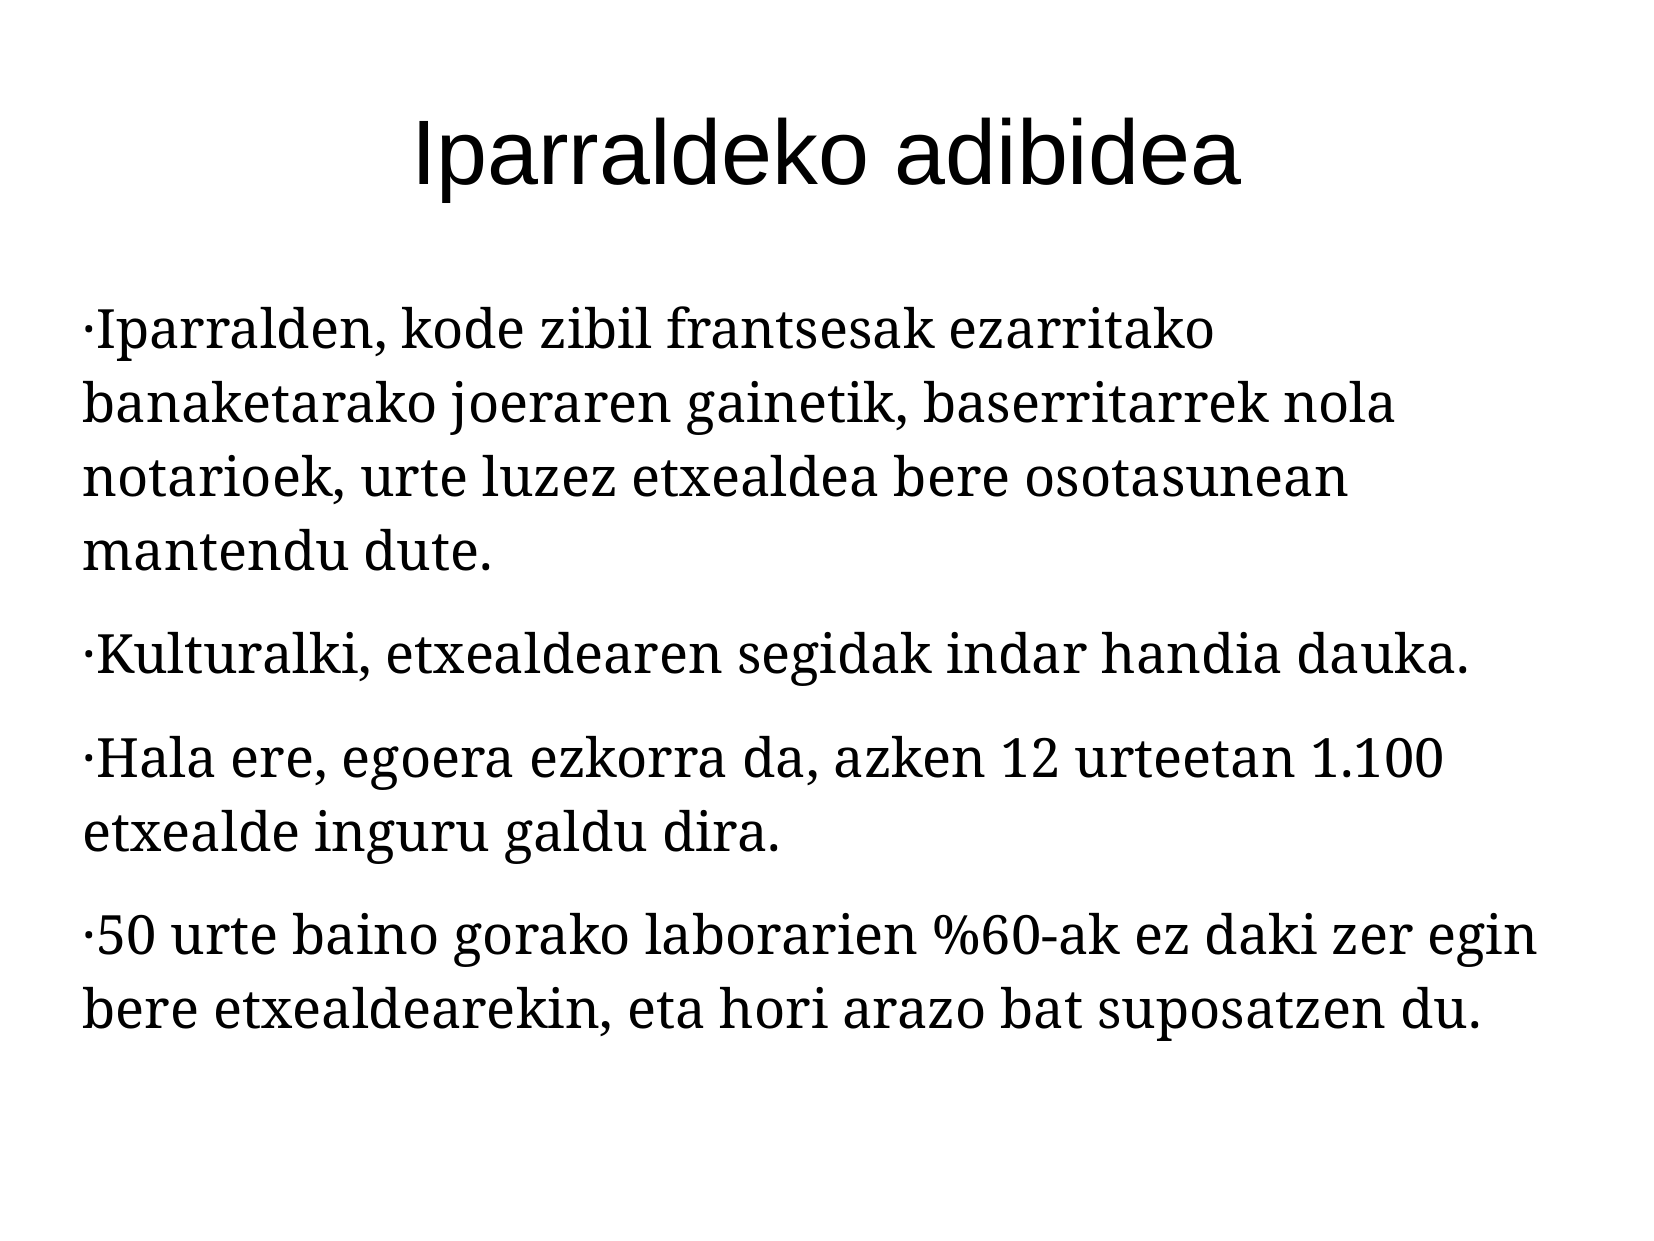

# Iparraldeko adibidea
·Iparralden, kode zibil frantsesak ezarritako banaketarako joeraren gainetik, baserritarrek nola notarioek, urte luzez etxealdea bere osotasunean mantendu dute.
·Kulturalki, etxealdearen segidak indar handia dauka.
·Hala ere, egoera ezkorra da, azken 12 urteetan 1.100 etxealde inguru galdu dira.
·50 urte baino gorako laborarien %60-ak ez daki zer egin bere etxealdearekin, eta hori arazo bat suposatzen du.